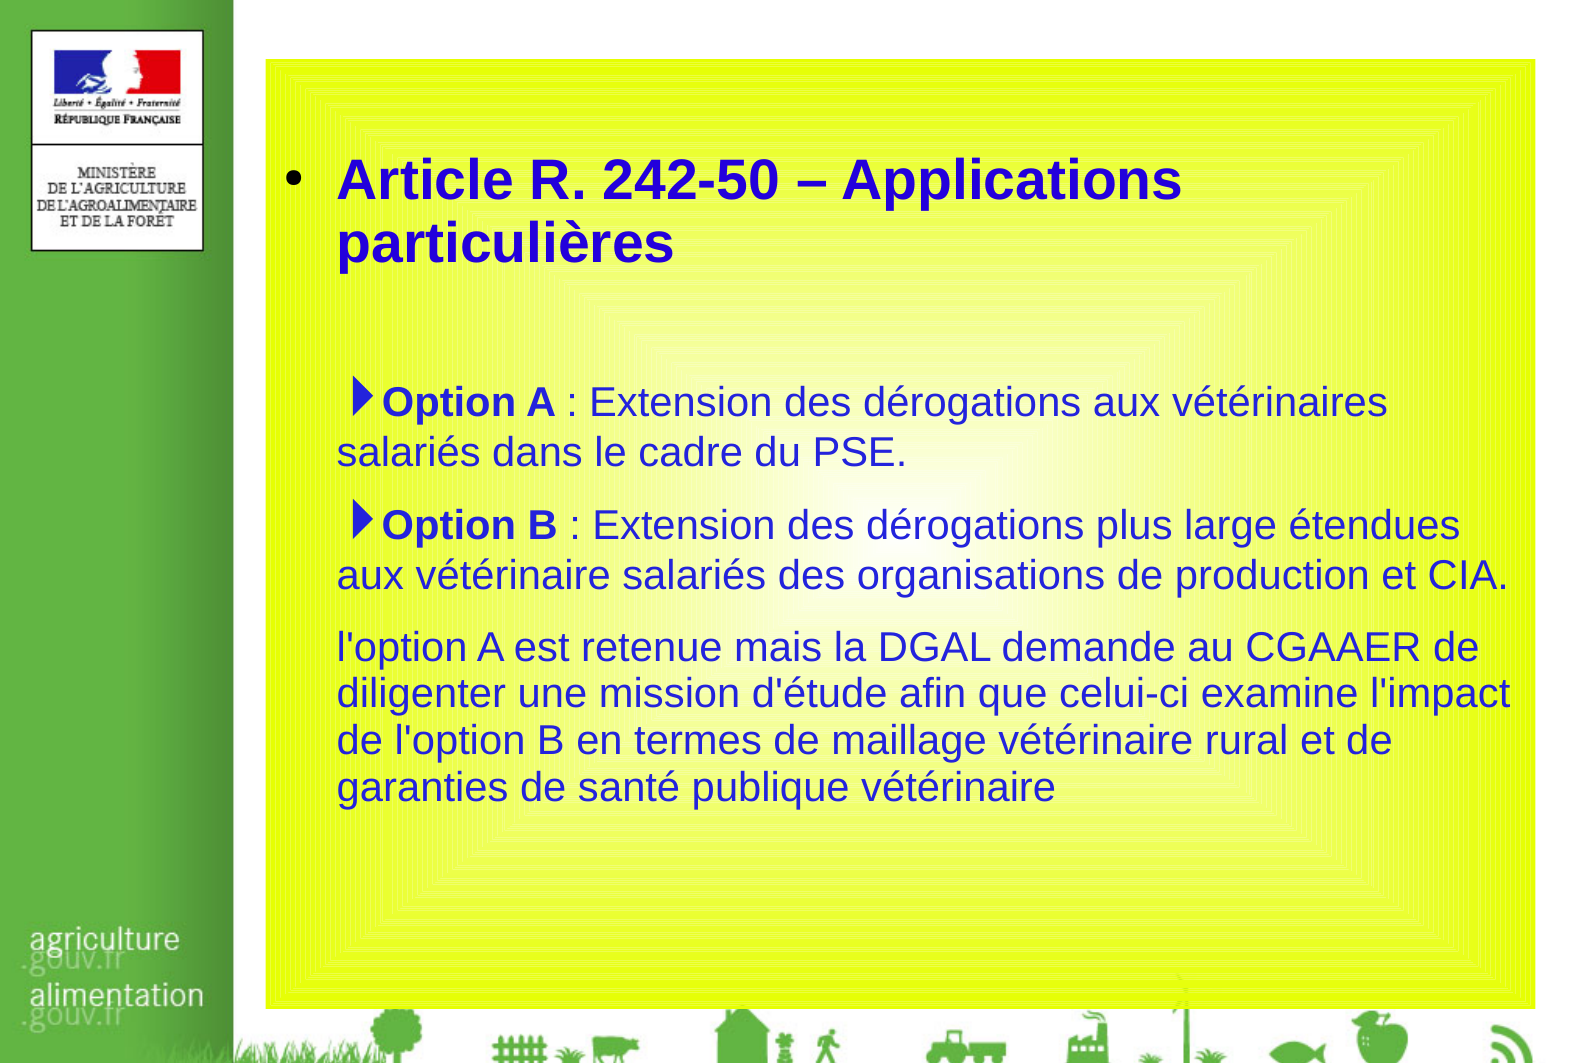

# Article R. 242-50 – Applications particulières
Option A : Extension des dérogations aux vétérinaires salariés dans le cadre du PSE.
Option B : Extension des dérogations plus large étendues aux vétérinaire salariés des organisations de production et CIA.
l'option A est retenue mais la DGAL demande au CGAAER de diligenter une mission d'étude afin que celui-ci examine l'impact de l'option B en termes de maillage vétérinaire rural et de garanties de santé publique vétérinaire